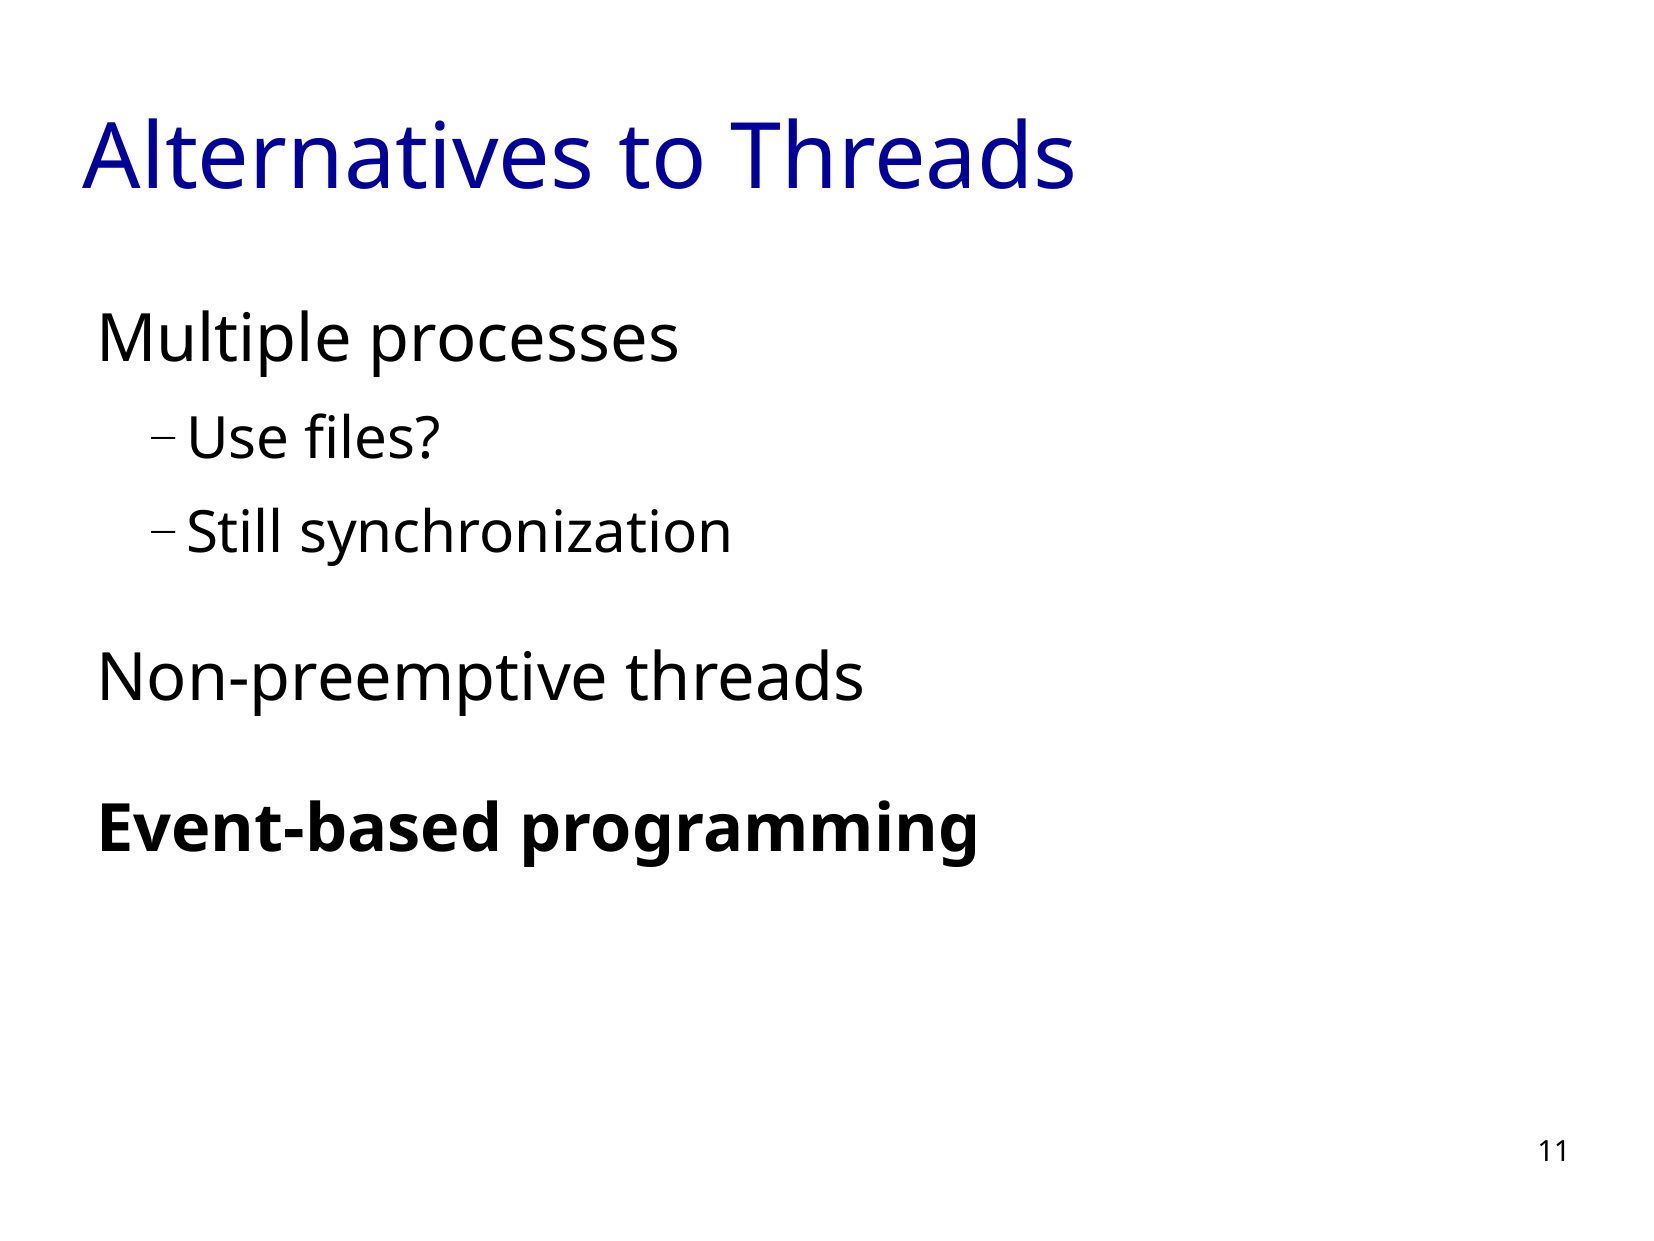

# Alternatives to Threads
Multiple processes
Use files?
Still synchronization
Non-preemptive threads
Event-based programming
11